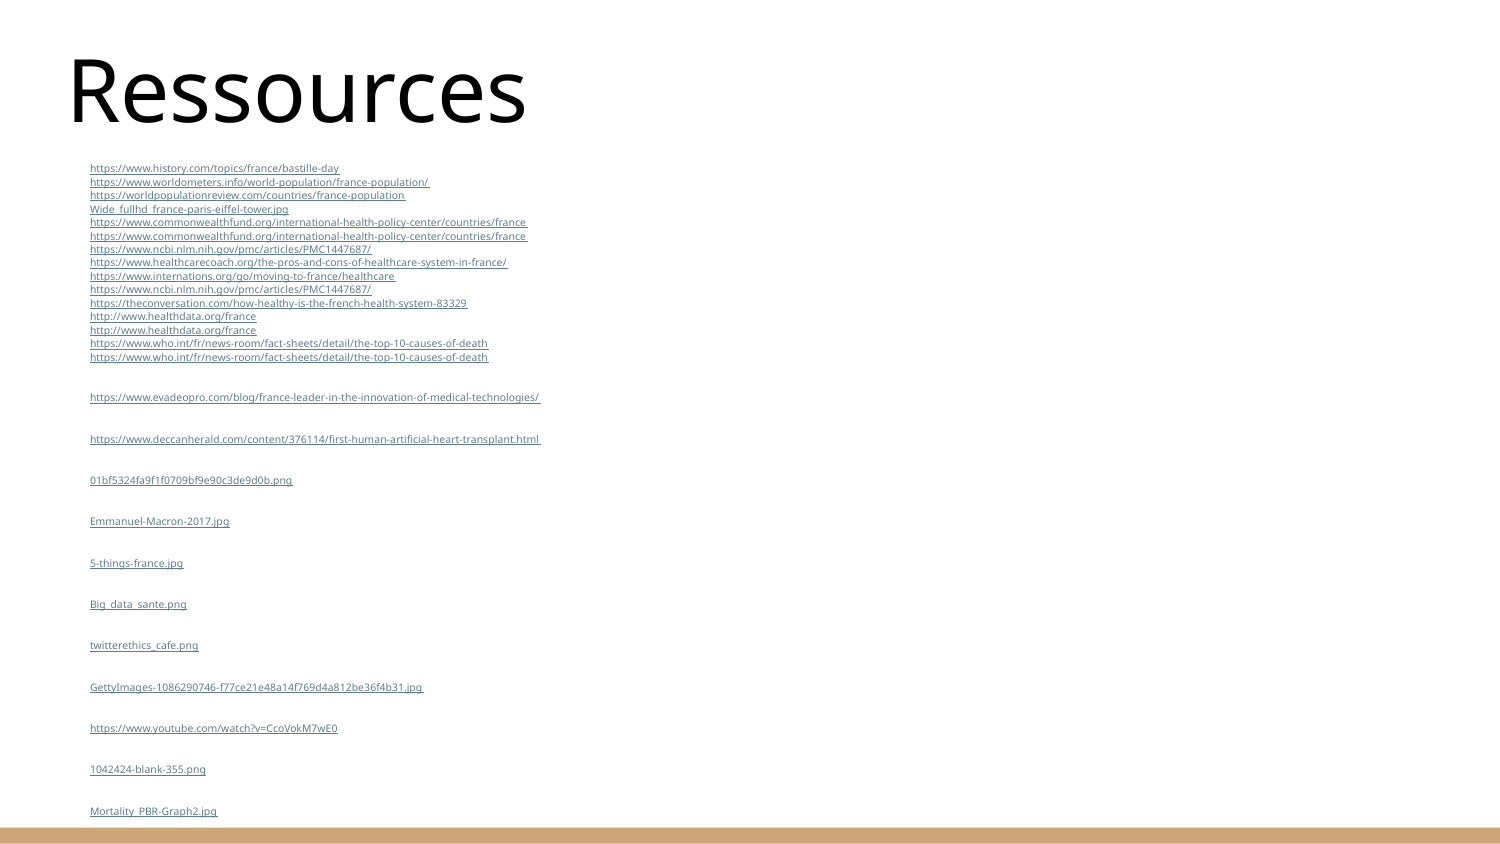

# Ressources
https://www.history.com/topics/france/bastille-day
https://www.worldometers.info/world-population/france-population/
https://worldpopulationreview.com/countries/france-population
Wide_fullhd_france-paris-eiffel-tower.jpg
https://www.commonwealthfund.org/international-health-policy-center/countries/france
https://www.commonwealthfund.org/international-health-policy-center/countries/france
https://www.ncbi.nlm.nih.gov/pmc/articles/PMC1447687/
https://www.healthcarecoach.org/the-pros-and-cons-of-healthcare-system-in-france/
https://www.internations.org/go/moving-to-france/healthcare
https://www.ncbi.nlm.nih.gov/pmc/articles/PMC1447687/
https://theconversation.com/how-healthy-is-the-french-health-system-83329
http://www.healthdata.org/france
http://www.healthdata.org/france
https://www.who.int/fr/news-room/fact-sheets/detail/the-top-10-causes-of-death
https://www.who.int/fr/news-room/fact-sheets/detail/the-top-10-causes-of-death
https://www.evadeopro.com/blog/france-leader-in-the-innovation-of-medical-technologies/
https://www.deccanherald.com/content/376114/first-human-artificial-heart-transplant.html
01bf5324fa9f1f0709bf9e90c3de9d0b.png
Emmanuel-Macron-2017.jpg
5-things-france.jpg
Big_data_sante.png
twitterethics_cafe.png
GettyImages-1086290746-f77ce21e48a14f769d4a812be36f4b31.jpg
https://www.youtube.com/watch?v=CcoVokM7wE0
1042424-blank-355.png
Mortality_PBR-Graph2.jpg
france_heart_transplant_AFP_360.jpg